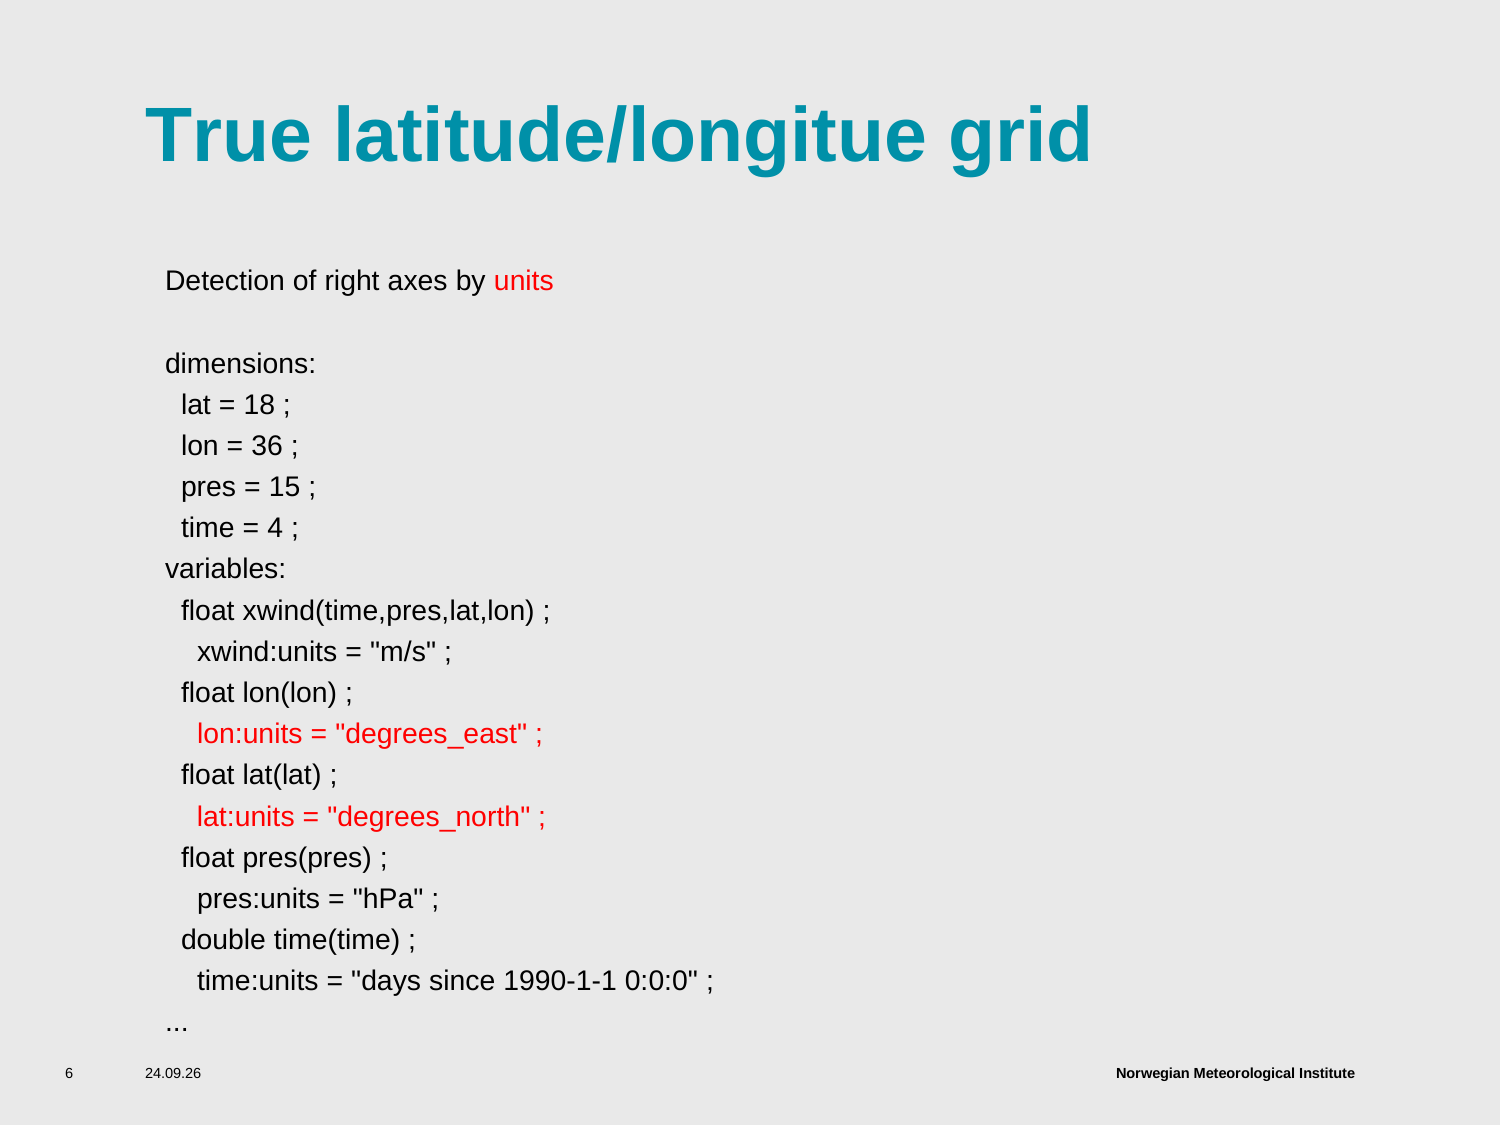

# True latitude/longitue grid
Detection of right axes by units
dimensions:
 lat = 18 ;
 lon = 36 ;
 pres = 15 ;
 time = 4 ;
variables:
 float xwind(time,pres,lat,lon) ;
 xwind:units = "m/s" ;
 float lon(lon) ;
 lon:units = "degrees_east" ;
 float lat(lat) ;
 lat:units = "degrees_north" ;
 float pres(pres) ;
 pres:units = "hPa" ;
 double time(time) ;
 time:units = "days since 1990-1-1 0:0:0" ;
...